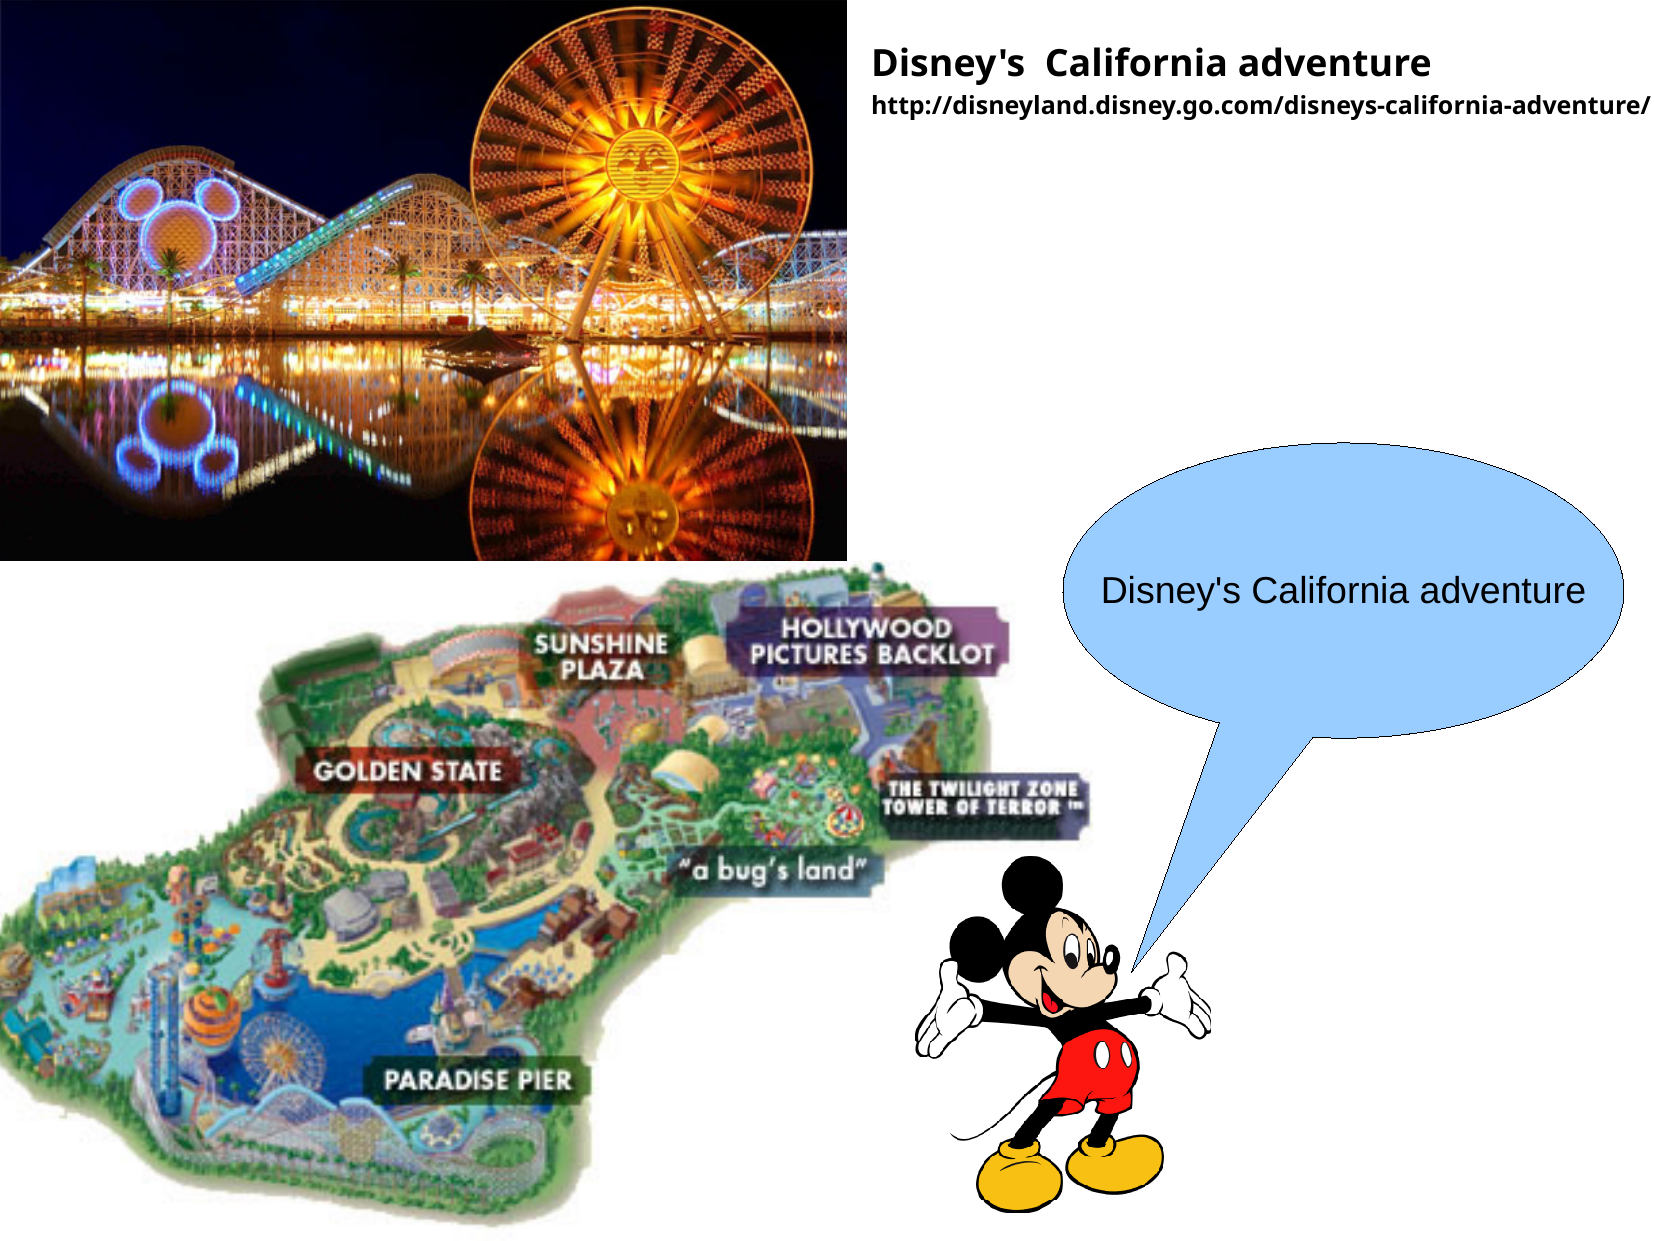

Disney's California adventure
http://disneyland.disney.go.com/disneys-california-adventure/
Disney's California adventure